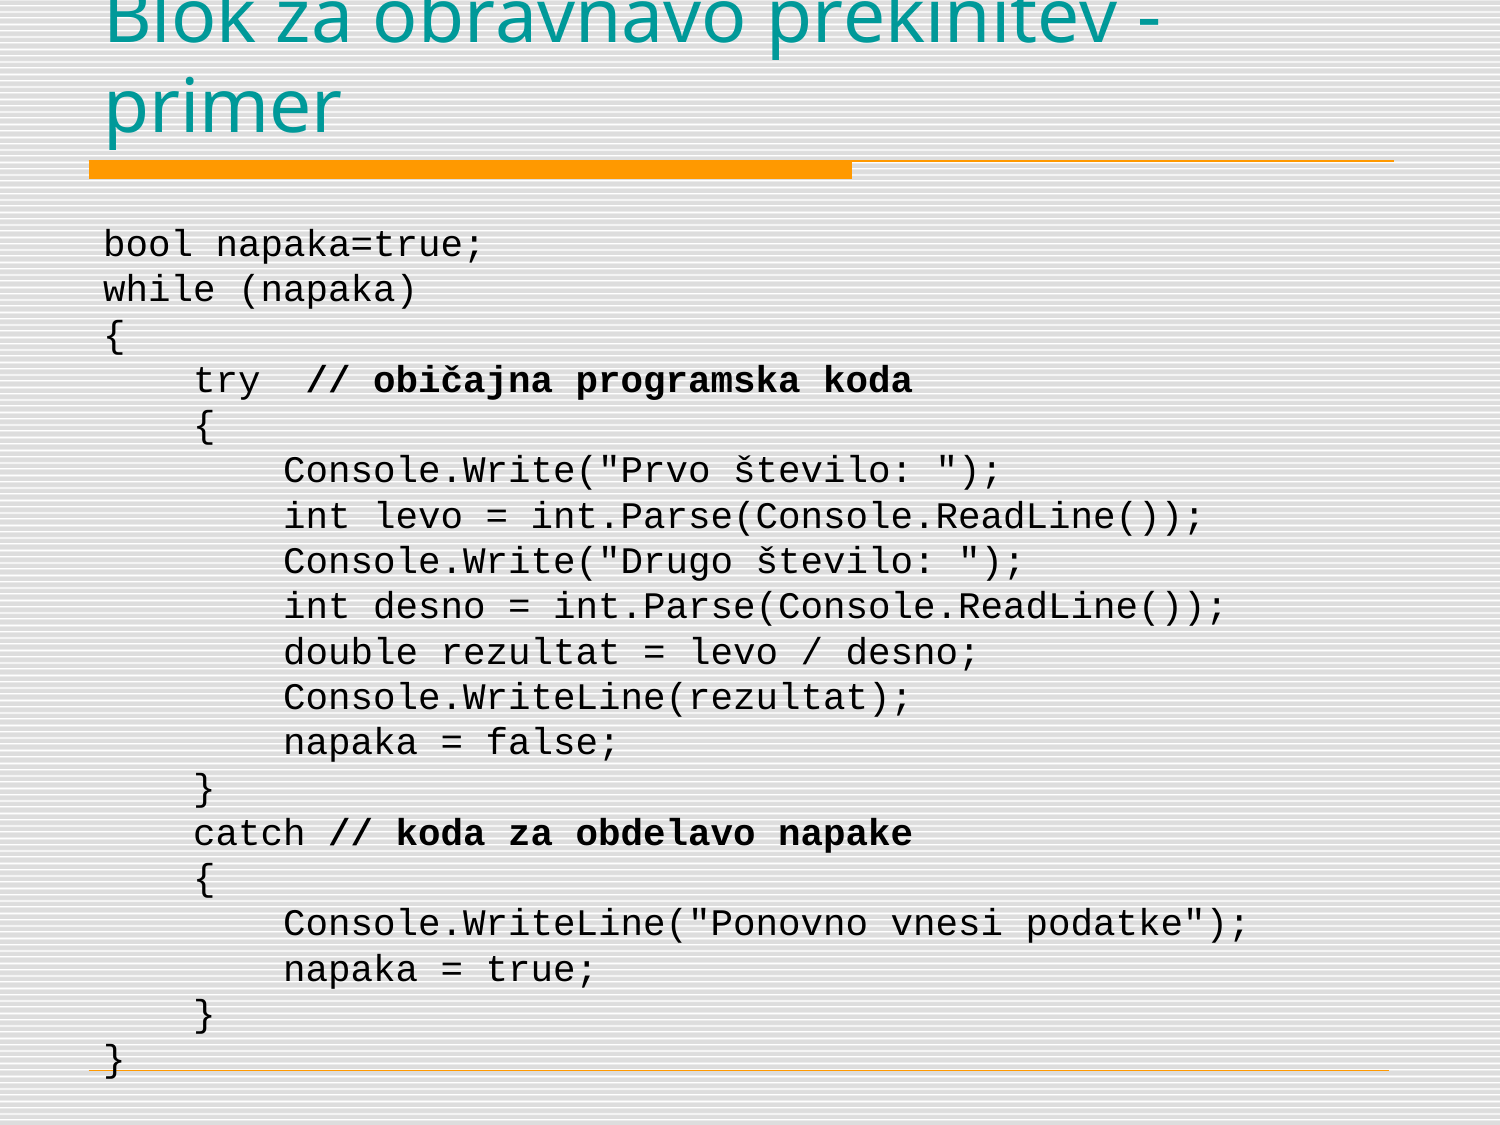

# Blok za obravnavo prekinitev - primer
bool napaka=true;
while (napaka)
{
 try // običajna programska koda
 {
 Console.Write("Prvo število: ");
 int levo = int.Parse(Console.ReadLine());
 Console.Write("Drugo število: ");
 int desno = int.Parse(Console.ReadLine());
 double rezultat = levo / desno;
 Console.WriteLine(rezultat);
 napaka = false;
 }
 catch // koda za obdelavo napake
 {
 Console.WriteLine("Ponovno vnesi podatke");
 napaka = true;
 }
}